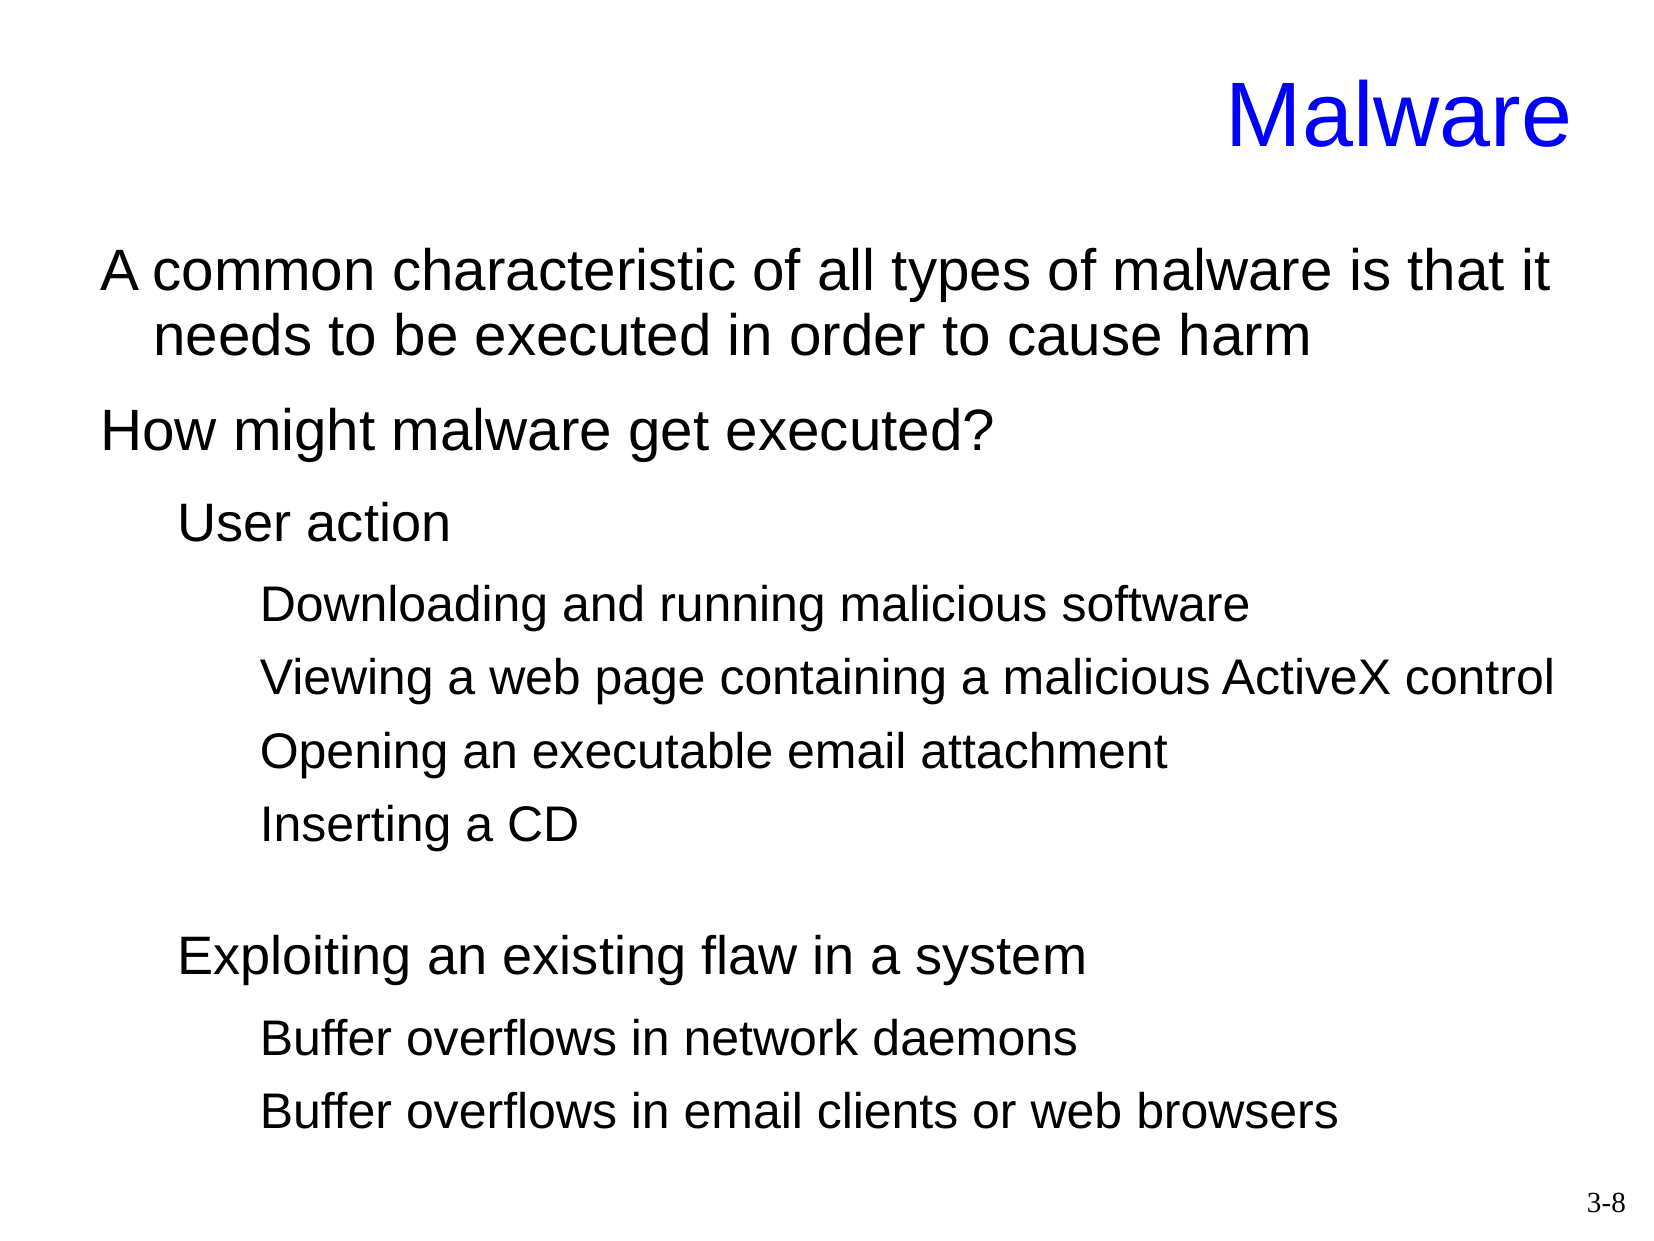

# Malware
A common characteristic of all types of malware is that it needs to be executed in order to cause harm
How might malware get executed?
User action
Downloading and running malicious software
Viewing a web page containing a malicious ActiveX control
Opening an executable email attachment
Inserting a CD
Exploiting an existing flaw in a system
Buffer overflows in network daemons
Buffer overflows in email clients or web browsers